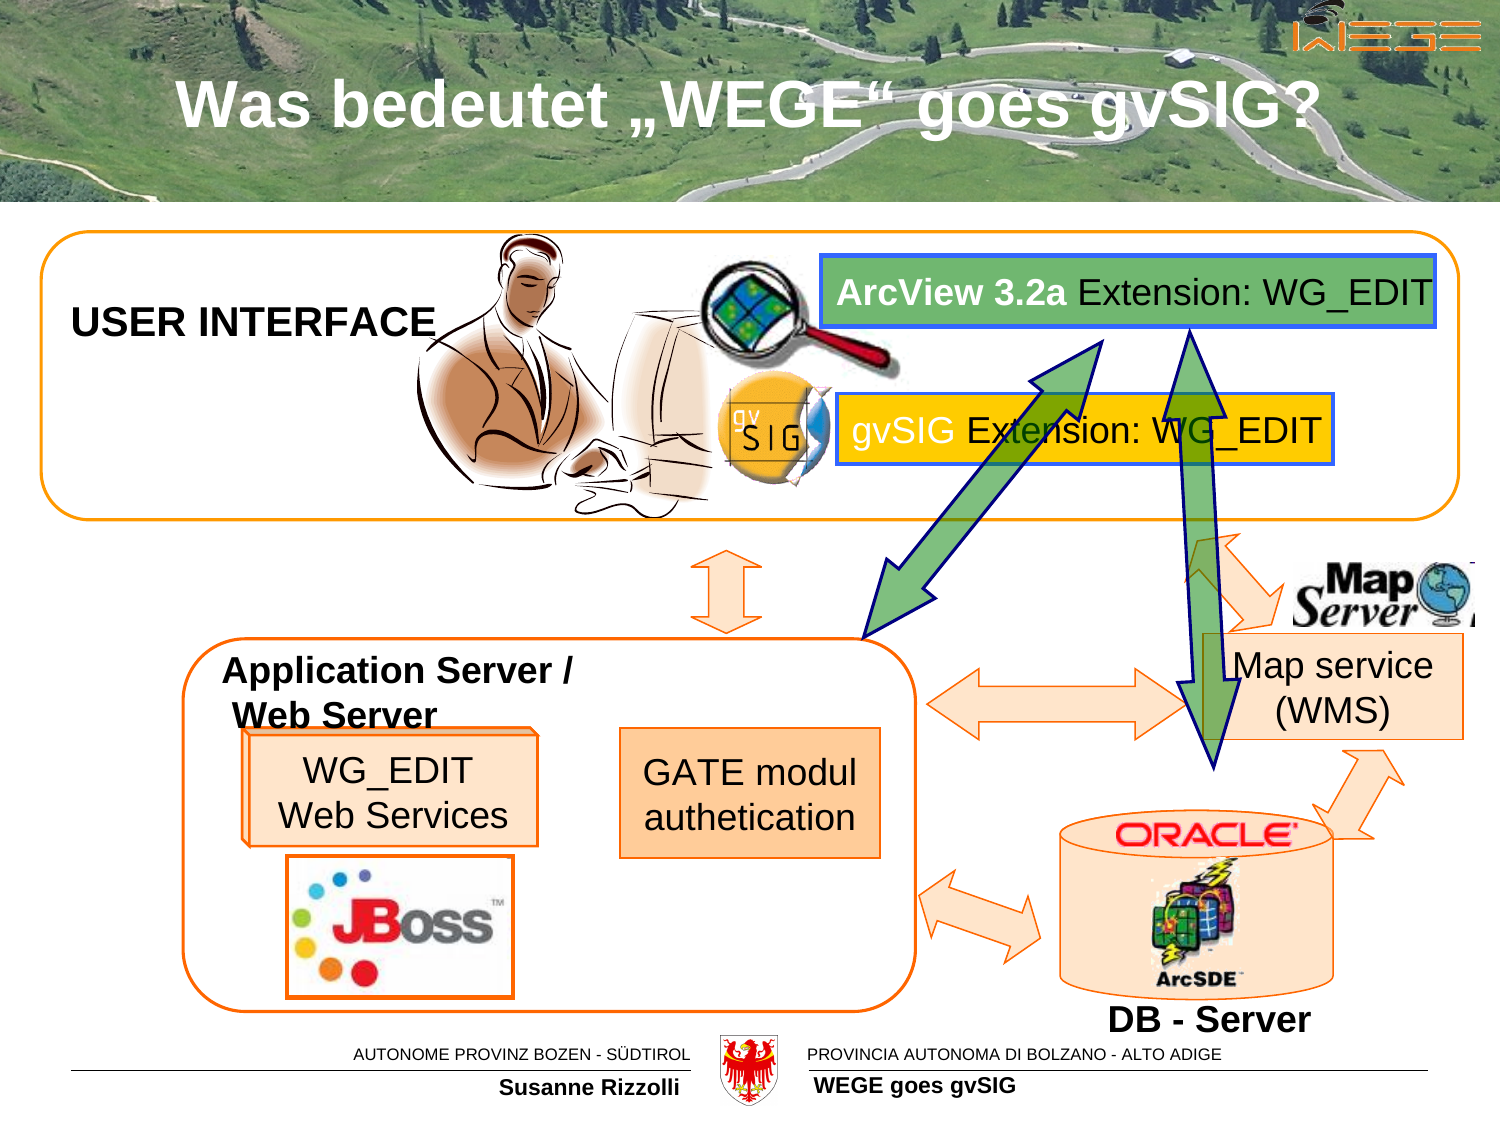

# Was bedeutet „WEGE“ goes gvSIG?
ArcView 3.2a Extension: WG_EDIT
USER INTERFACE
gvSIG Extension: WG_EDIT
Map service
(WMS)
Application Server /
 Web Server
WG_EDIT
Web Services
GATE modul
authetication
DB - Server